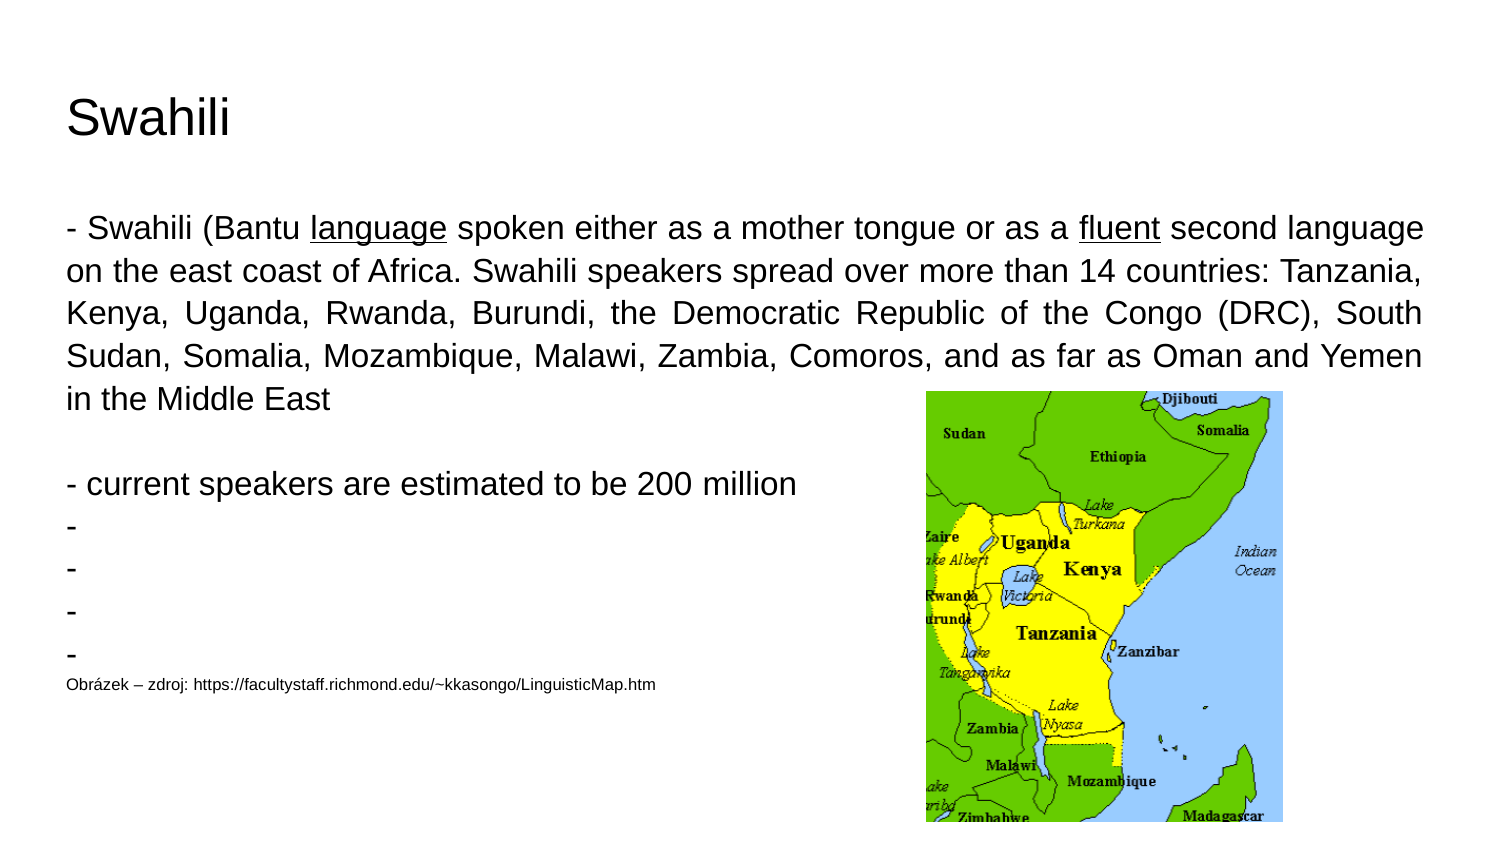

# Swahili
 Swahili (Bantu language spoken either as a mother tongue or as a fluent second language on the east coast of Africa. Swahili speakers spread over more than 14 countries: Tanzania, Kenya, Uganda, Rwanda, Burundi, the Democratic Republic of the Congo (DRC), South Sudan, Somalia, Mozambique, Malawi, Zambia, Comoros, and as far as Oman and Yemen in the Middle East
 current speakers are estimated to be 200 million
Obrázek – zdroj: https://facultystaff.richmond.edu/~kkasongo/LinguisticMap.htm